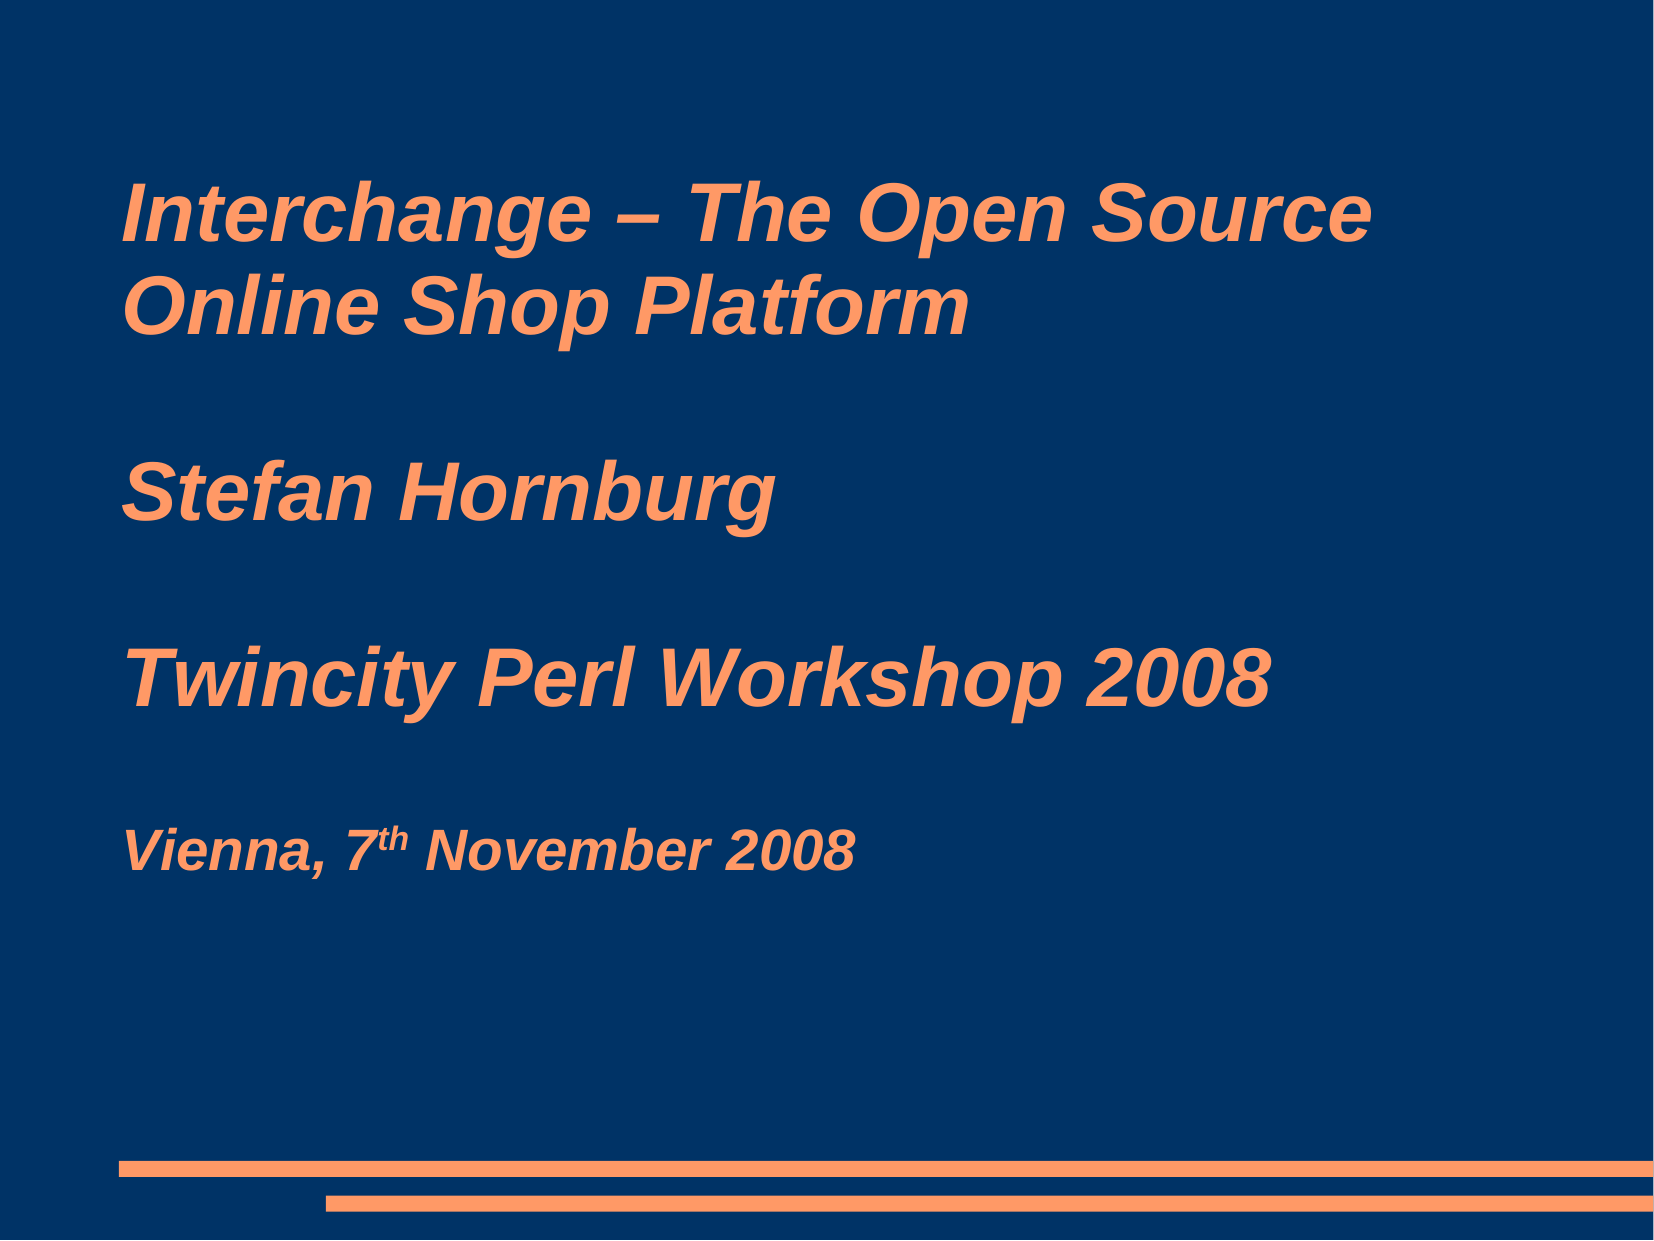

# Interchange – The Open Source Online Shop Platform Stefan Hornburg Twincity Perl Workshop 2008 Vienna, 7th November 2008